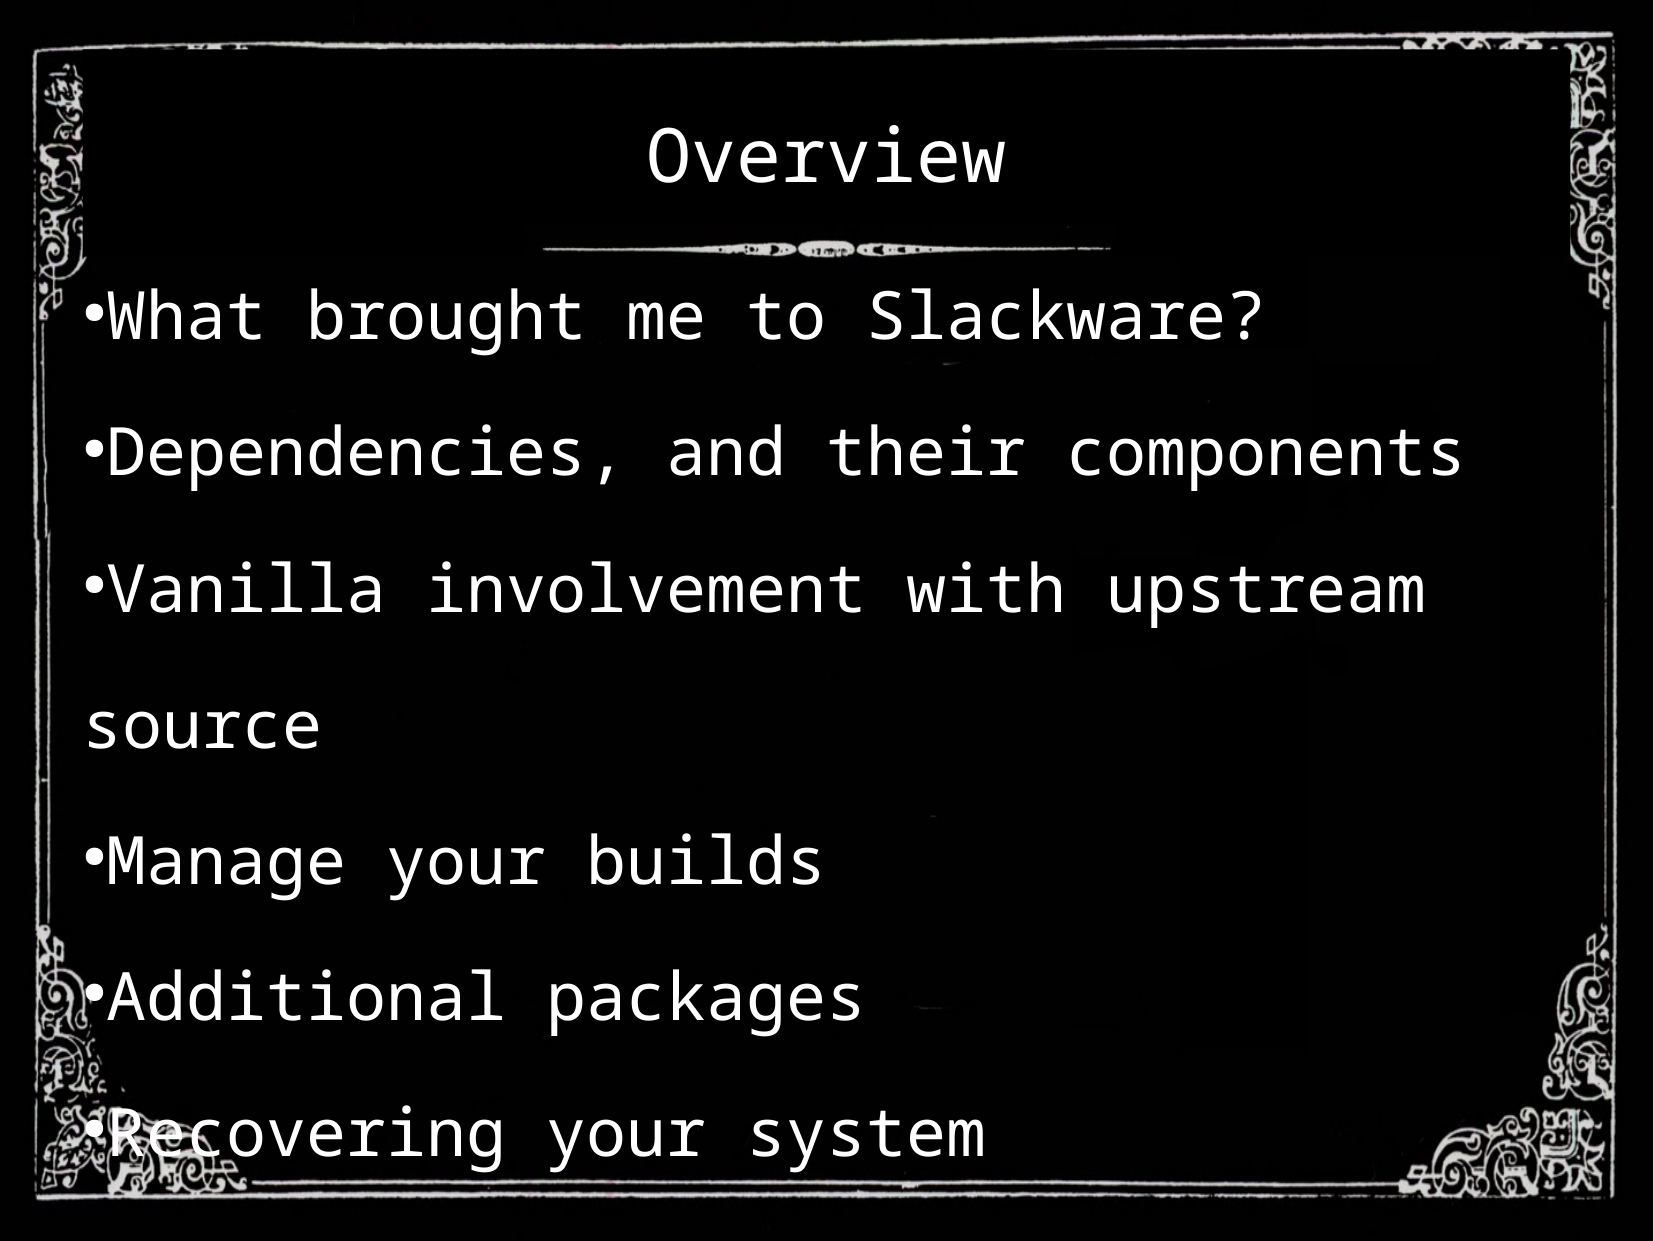

# Overview
What brought me to Slackware?
Dependencies, and their components
Vanilla involvement with upstream source
Manage your builds
Additional packages
Recovering your system